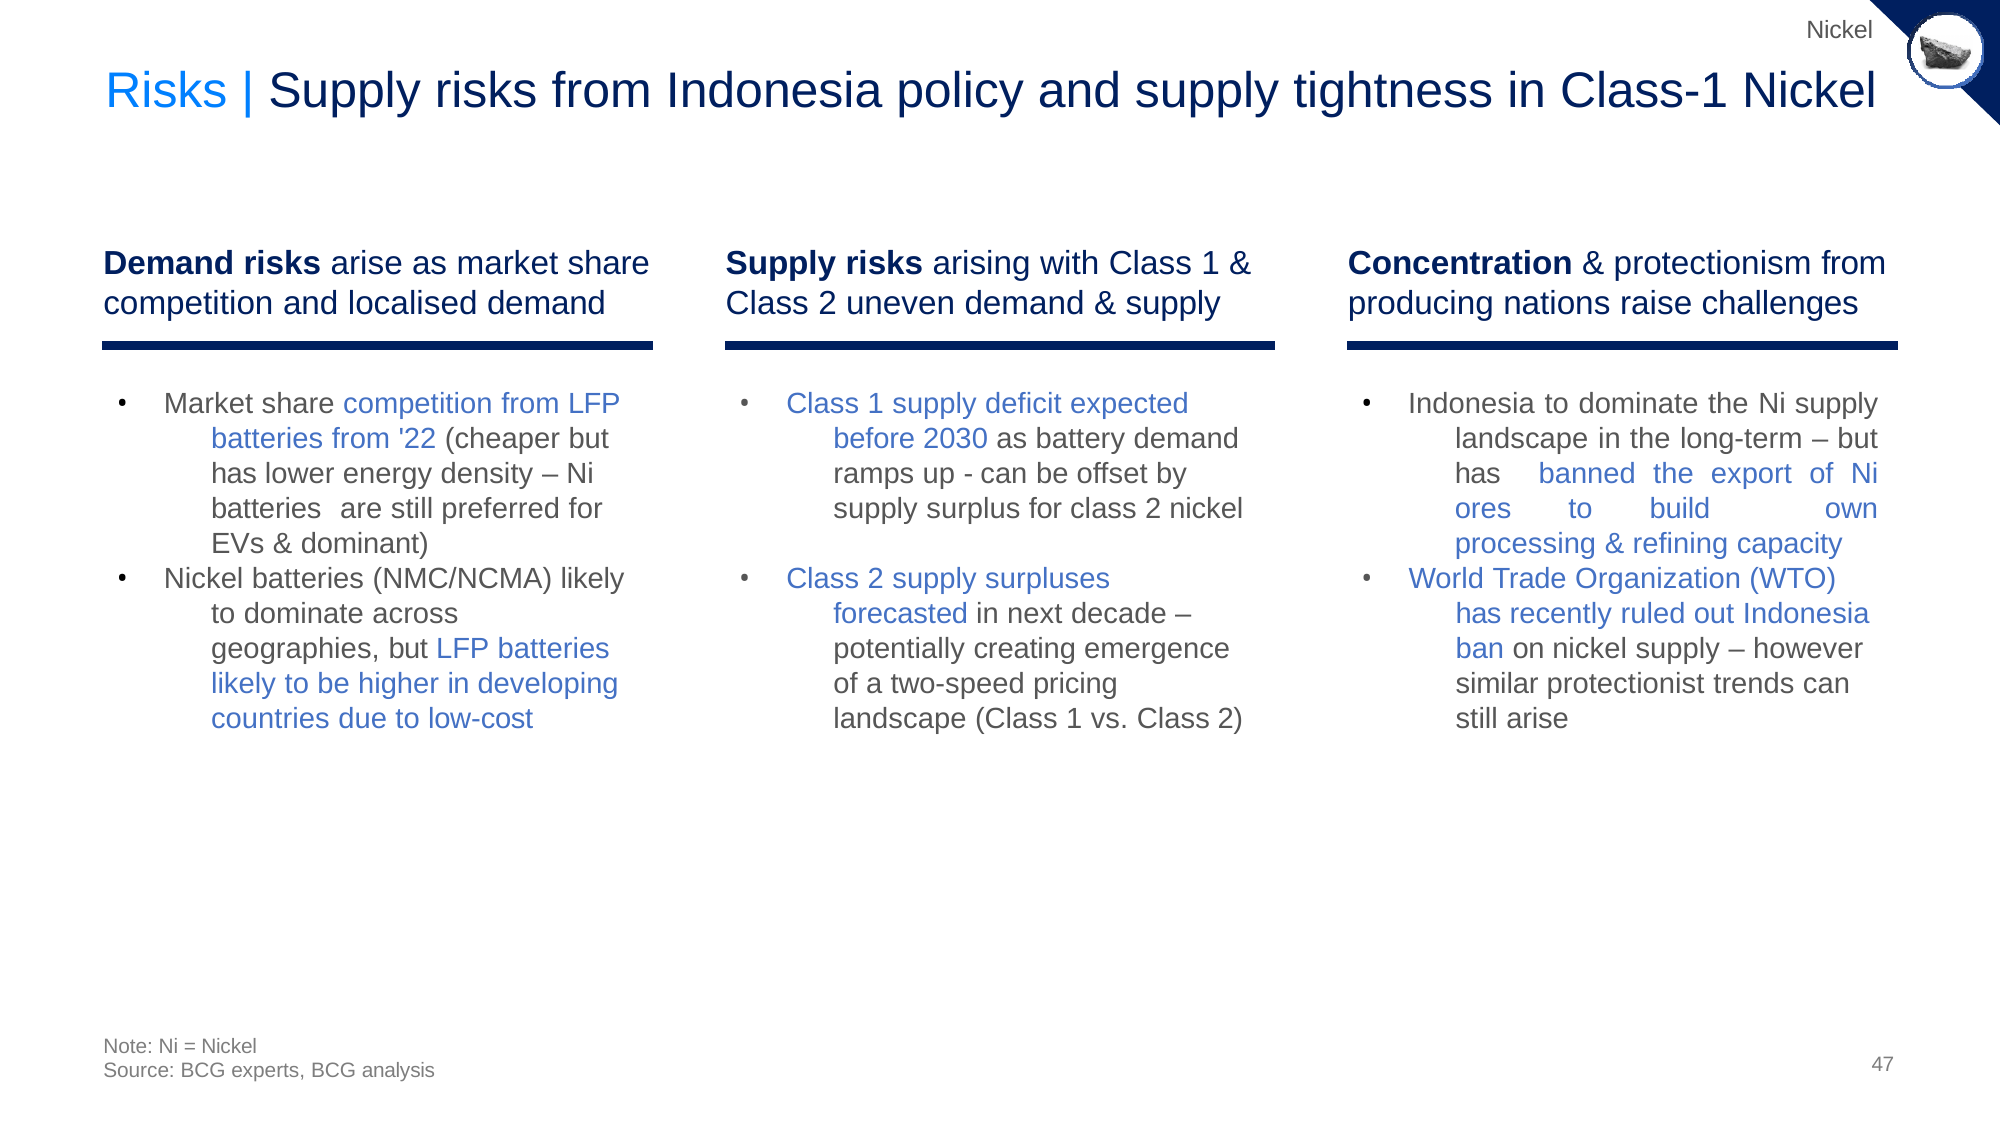

Nickel
# Risks | Supply risks from Indonesia policy and supply tightness in Class-1 Nickel
Demand risks arise as market share competition and localised demand
Supply risks arising with Class 1 & Class 2 uneven demand & supply
Concentration & protectionism from producing nations raise challenges
Market share competition from LFP batteries from '22 (cheaper but has lower energy density – Ni batteries are still preferred for EVs & dominant)
Class 1 supply deficit expected before 2030 as battery demand ramps up - can be offset by supply surplus for class 2 nickel
Indonesia to dominate the Ni supply 	landscape in the long-term – but has 	banned the export of Ni ores to build 	own processing & refining capacity
Nickel batteries (NMC/NCMA) likely to dominate across geographies, but LFP batteries likely to be higher in developing countries due to low-cost
Class 2 supply surpluses forecasted in next decade – potentially creating emergence of a two-speed pricing landscape (Class 1 vs. Class 2)
World Trade Organization (WTO) has recently ruled out Indonesia ban on nickel supply – however similar protectionist trends can still arise
Note: Ni = Nickel
Source: BCG experts, BCG analysis
47